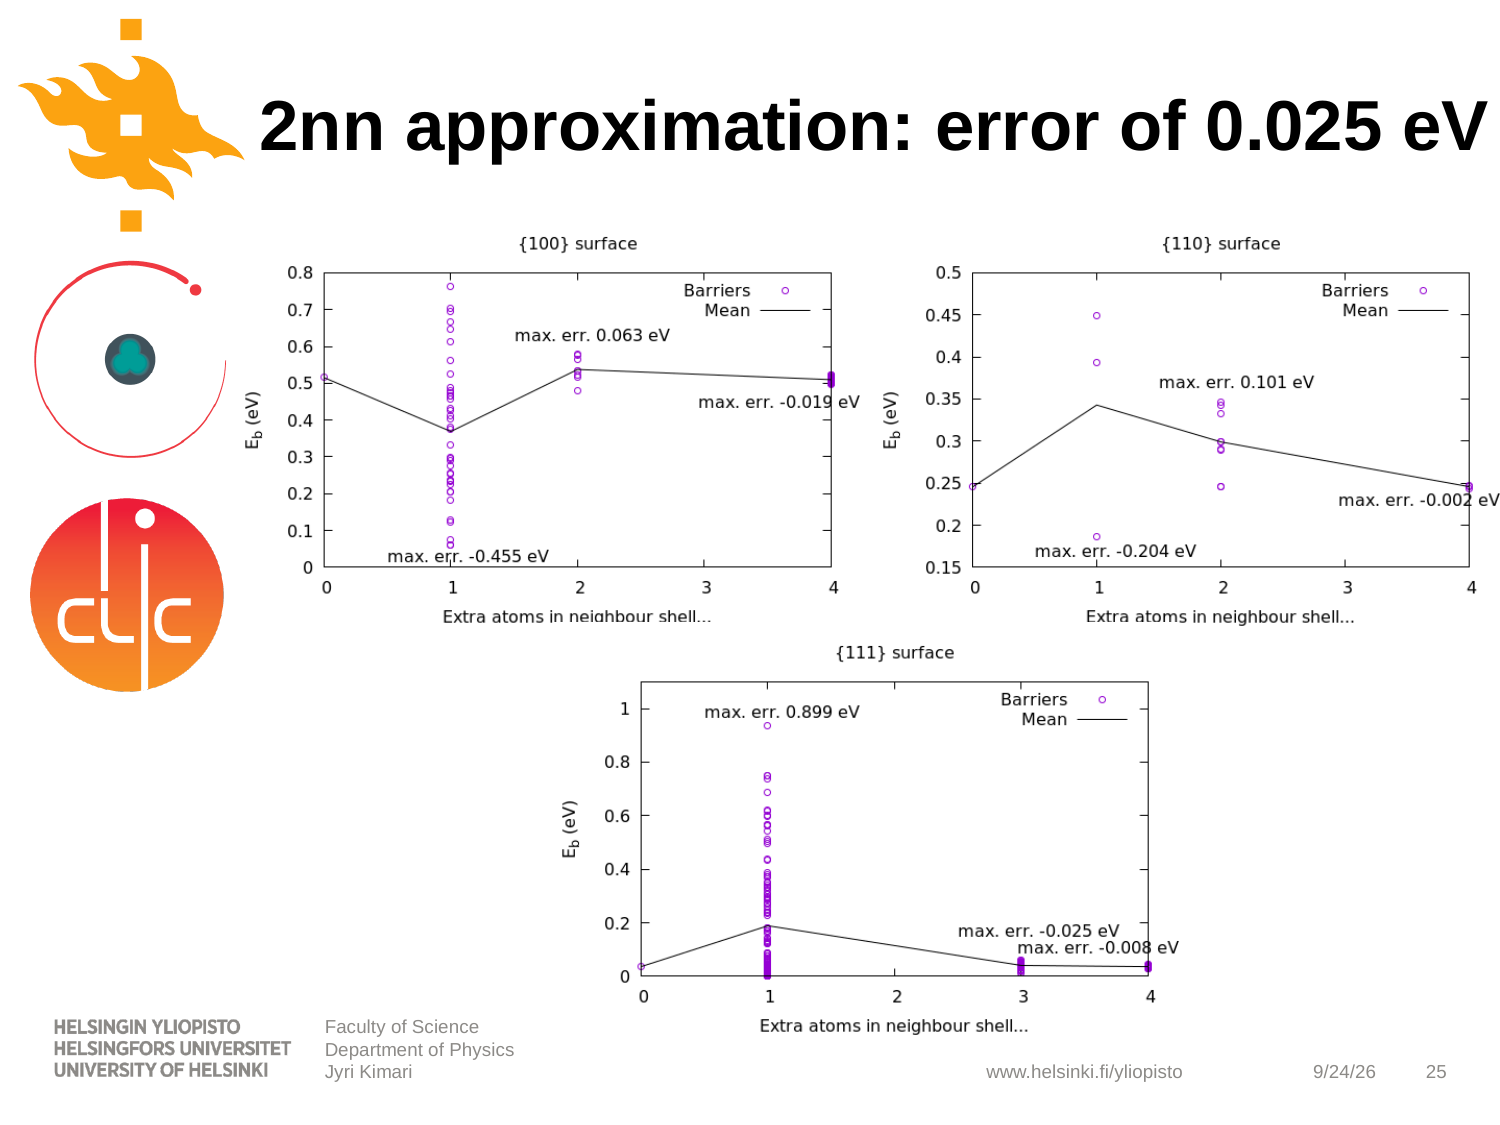

# 2nn approximation: error of 0.025 eV
Faculty of Science
Department of Physics
Jyri Kimari